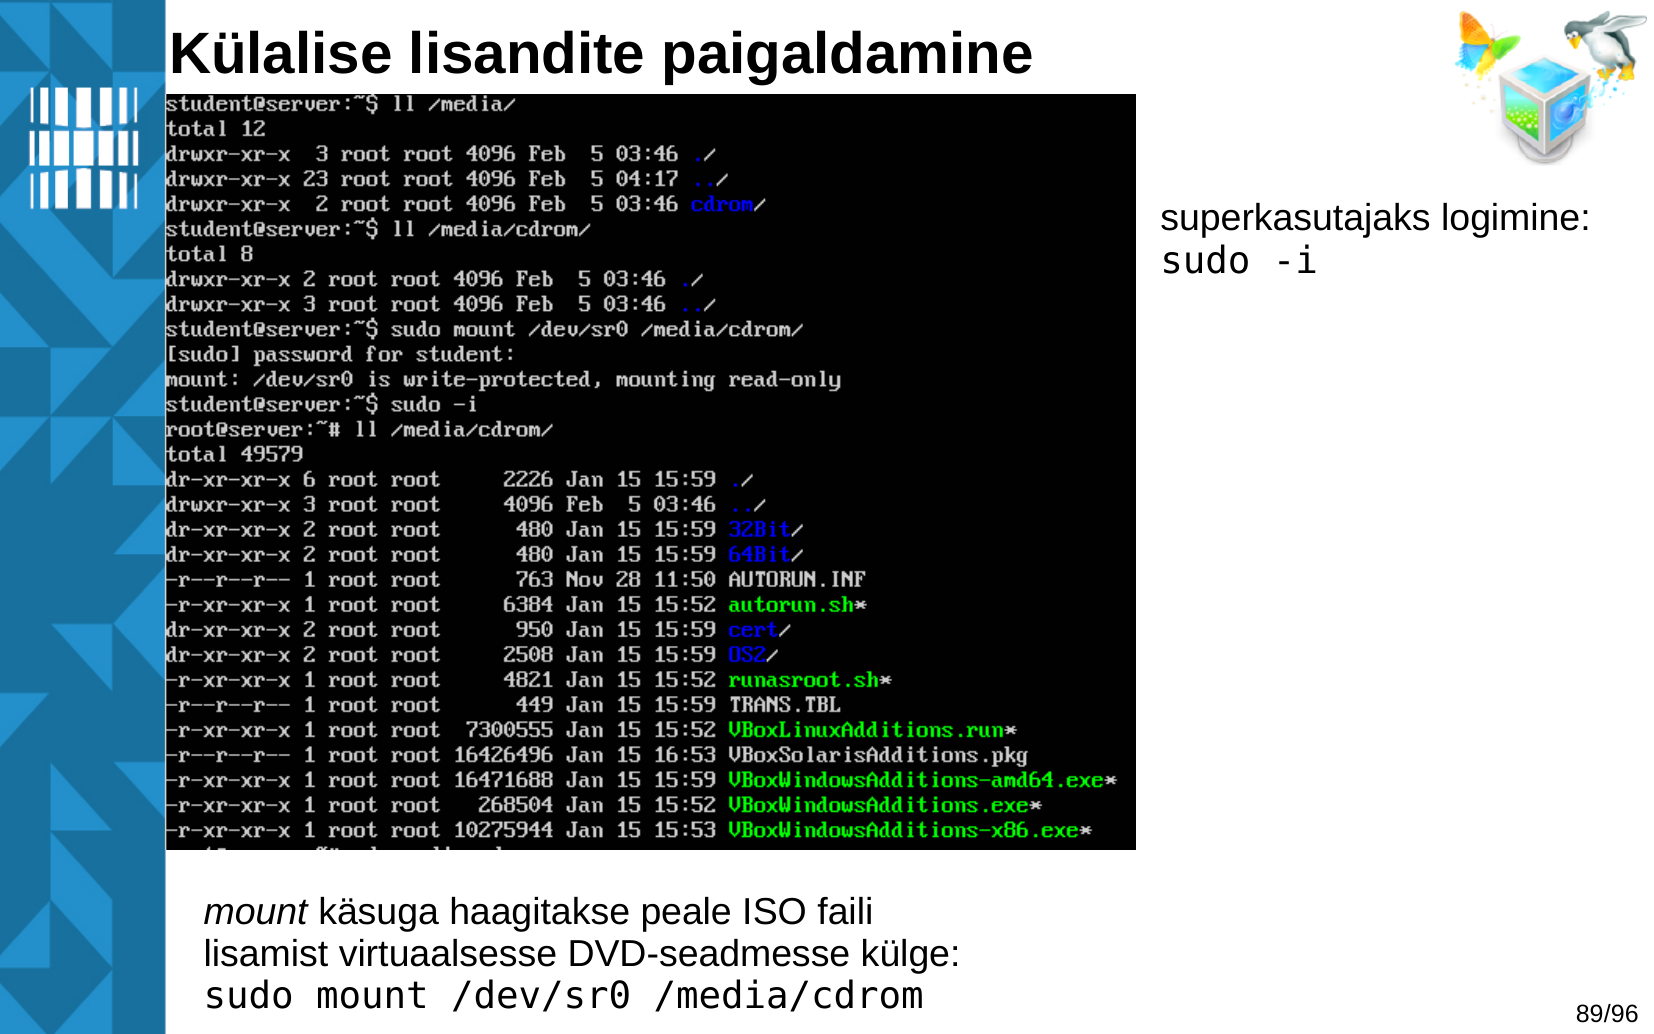

# Külalise lisandite paigaldamine
superkasutajaks logimine:
sudo -i
mount käsuga haagitakse peale ISO faili lisamist virtuaalsesse DVD-seadmesse külge:
sudo mount /dev/sr0 /media/cdrom